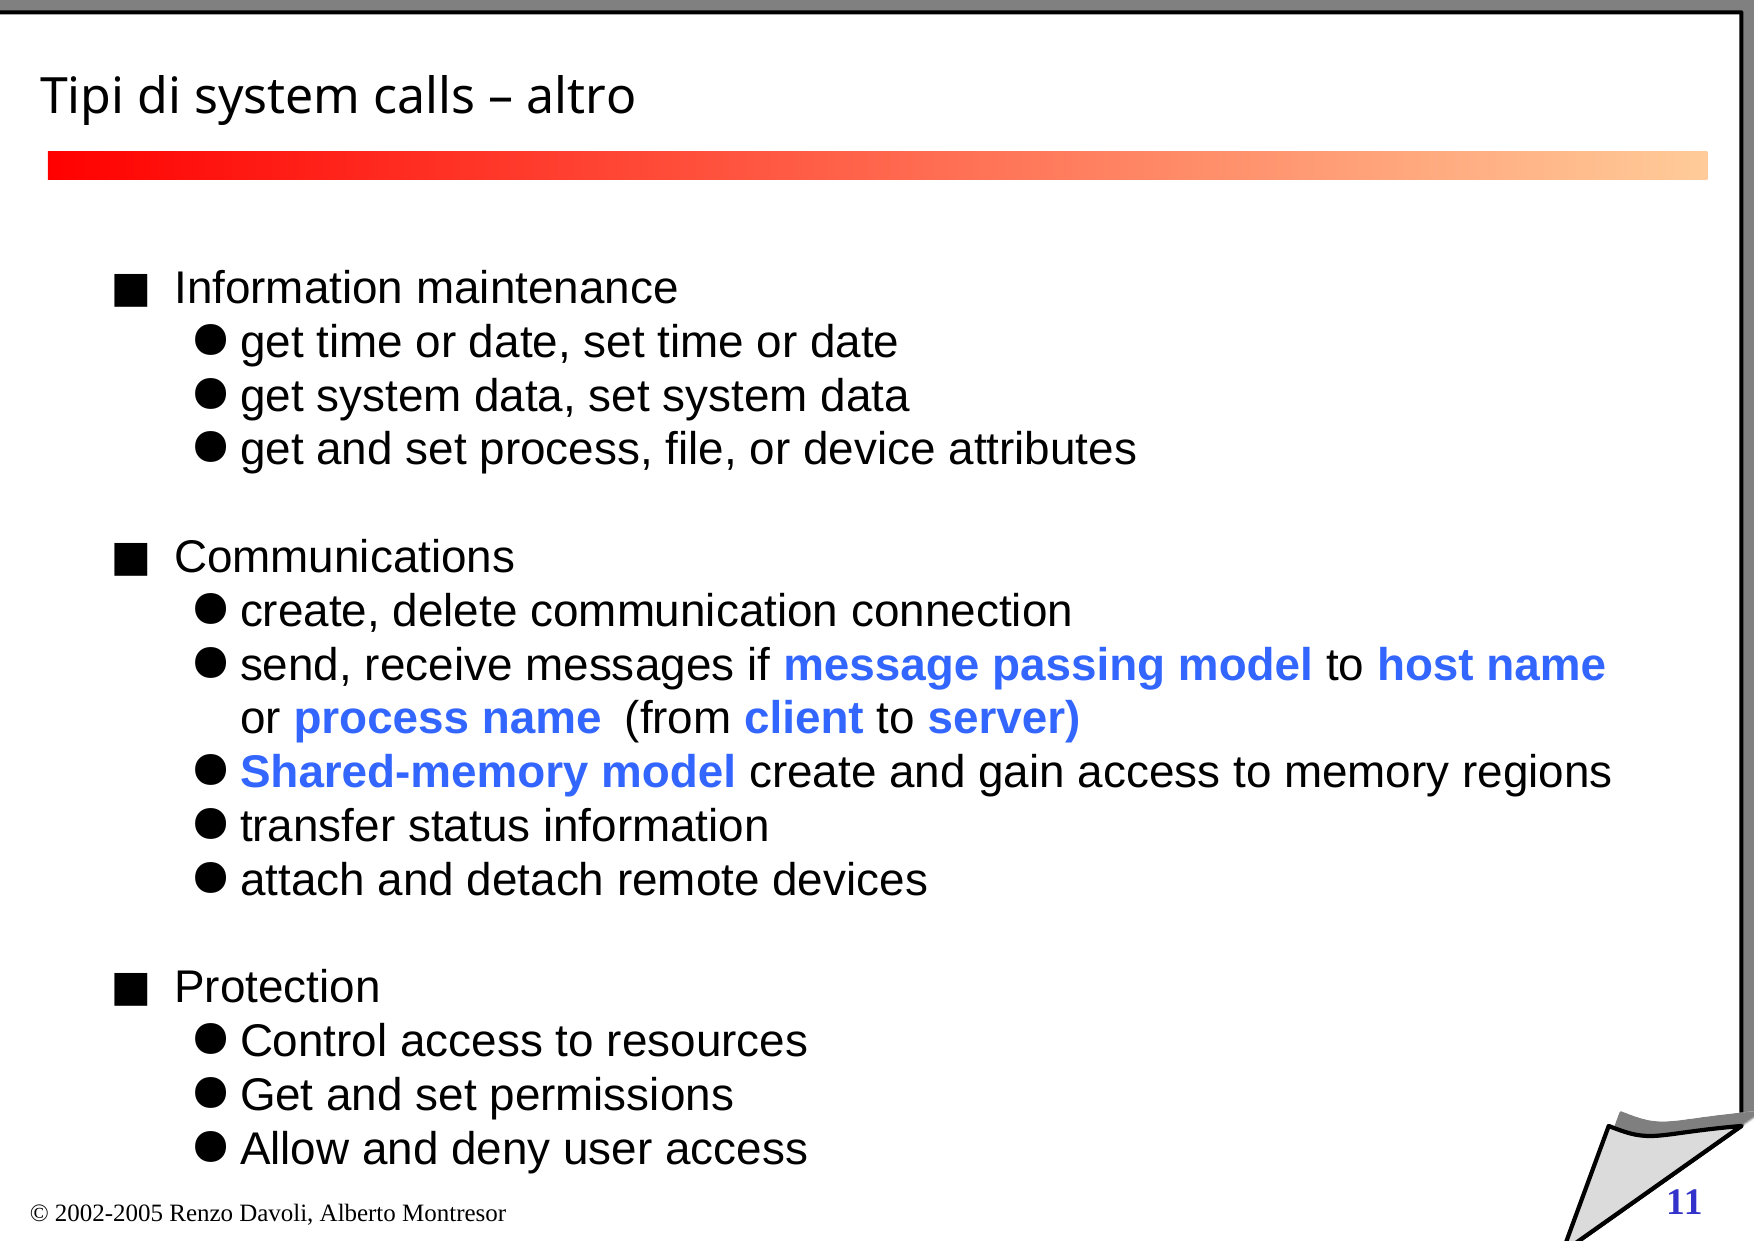

# Tipi di system calls – altro
n	Information maintenance
l	get time or date, set time or date
l	get system data, set system data
l	get and set process, file, or device attributes
n	Communications
l	create, delete communication connection
l	send, receive messages if message passing model to host name or process name (from client to server)
l	Shared-memory model create and gain access to memory regions
l	transfer status information
l	attach and detach remote devices
n	Protection
l	Control access to resources
l	Get and set permissions
l	Allow and deny user access